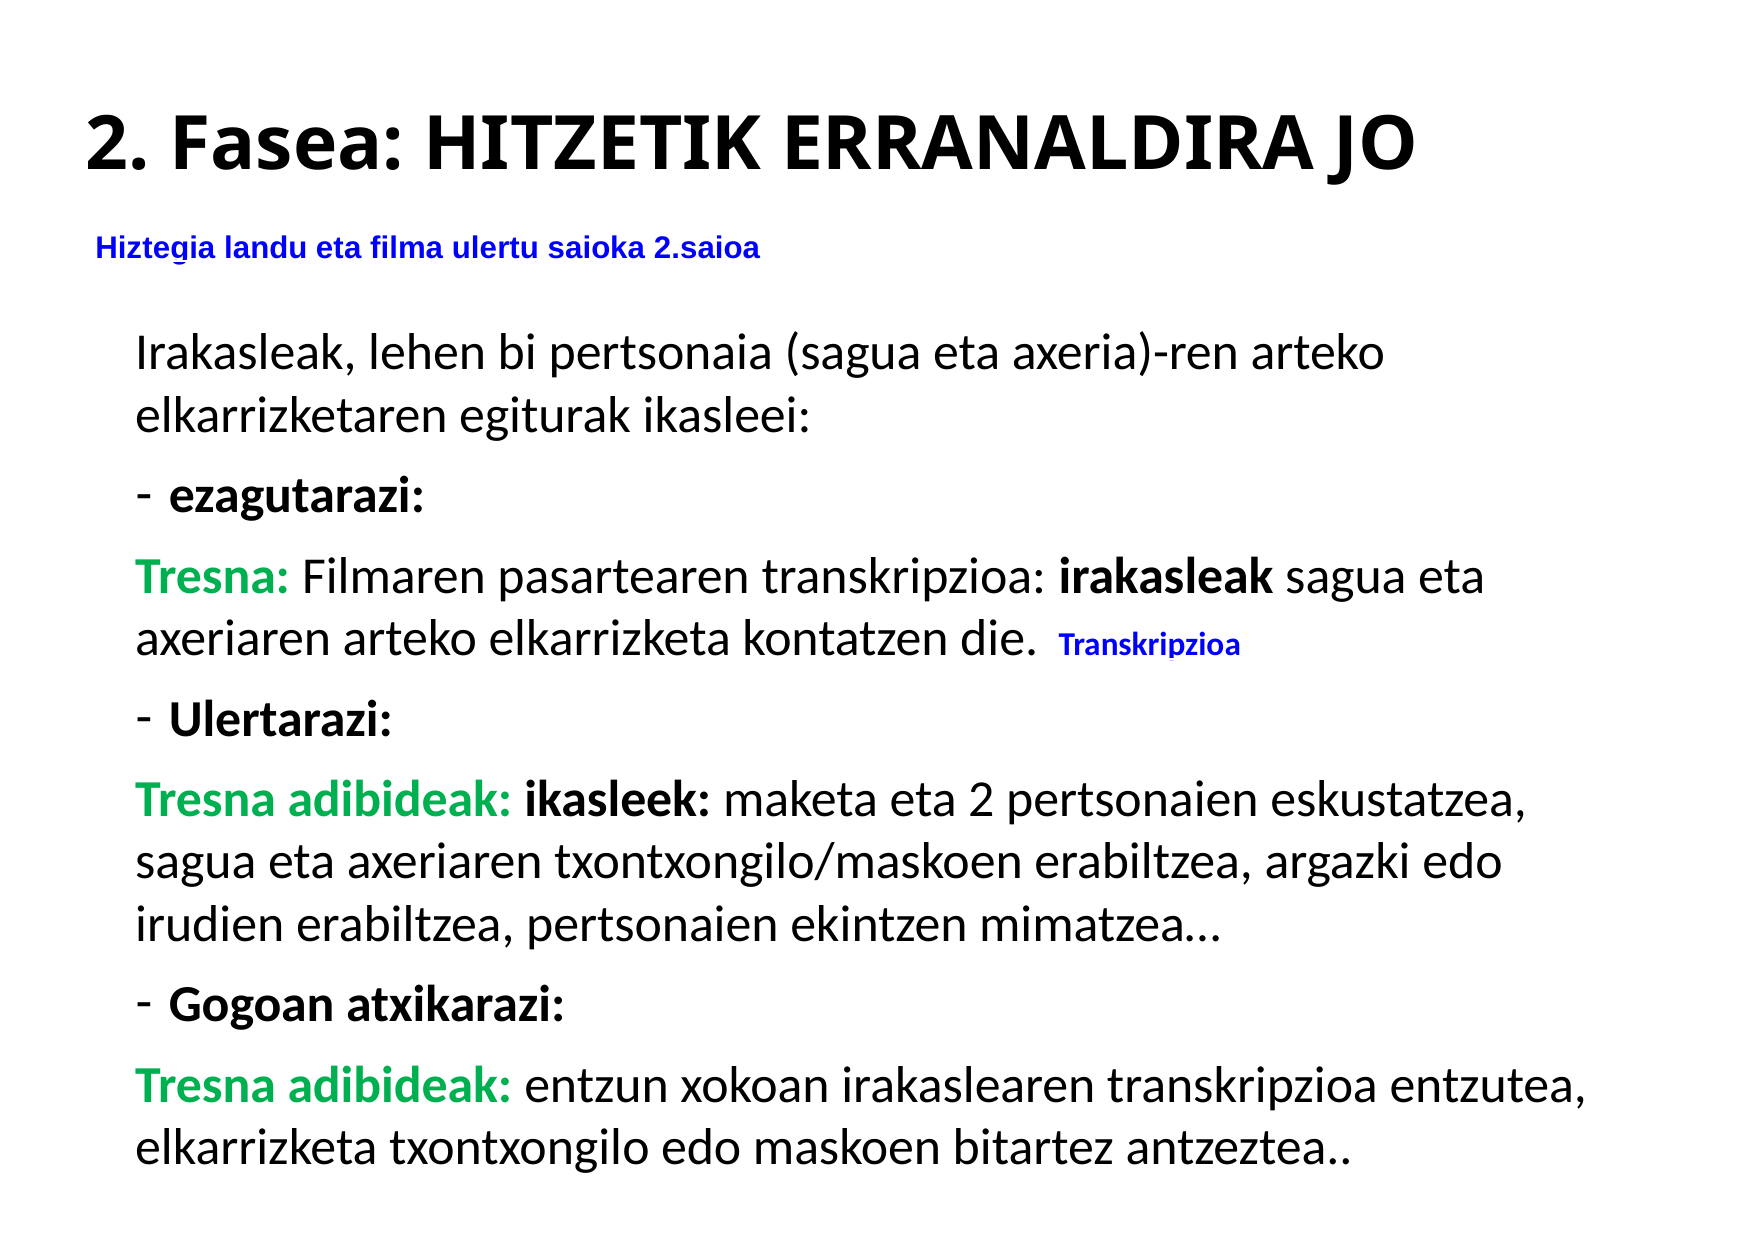

2. Fasea: HITZETIK ERRANALDIRA JO
 Hiztegia landu eta filma ulertu saioka 2.saioa
Irakasleak, lehen bi pertsonaia (sagua eta axeria)-ren arteko elkarrizketaren egiturak ikasleei:
ezagutarazi:
Tresna: Filmaren pasartearen transkripzioa: irakasleak sagua eta axeriaren arteko elkarrizketa kontatzen die. Transkripzioa
Ulertarazi:
Tresna adibideak: ikasleek: maketa eta 2 pertsonaien eskustatzea, sagua eta axeriaren txontxongilo/maskoen erabiltzea, argazki edo irudien erabiltzea, pertsonaien ekintzen mimatzea…
Gogoan atxikarazi:
Tresna adibideak: entzun xokoan irakaslearen transkripzioa entzutea, elkarrizketa txontxongilo edo maskoen bitartez antzeztea..